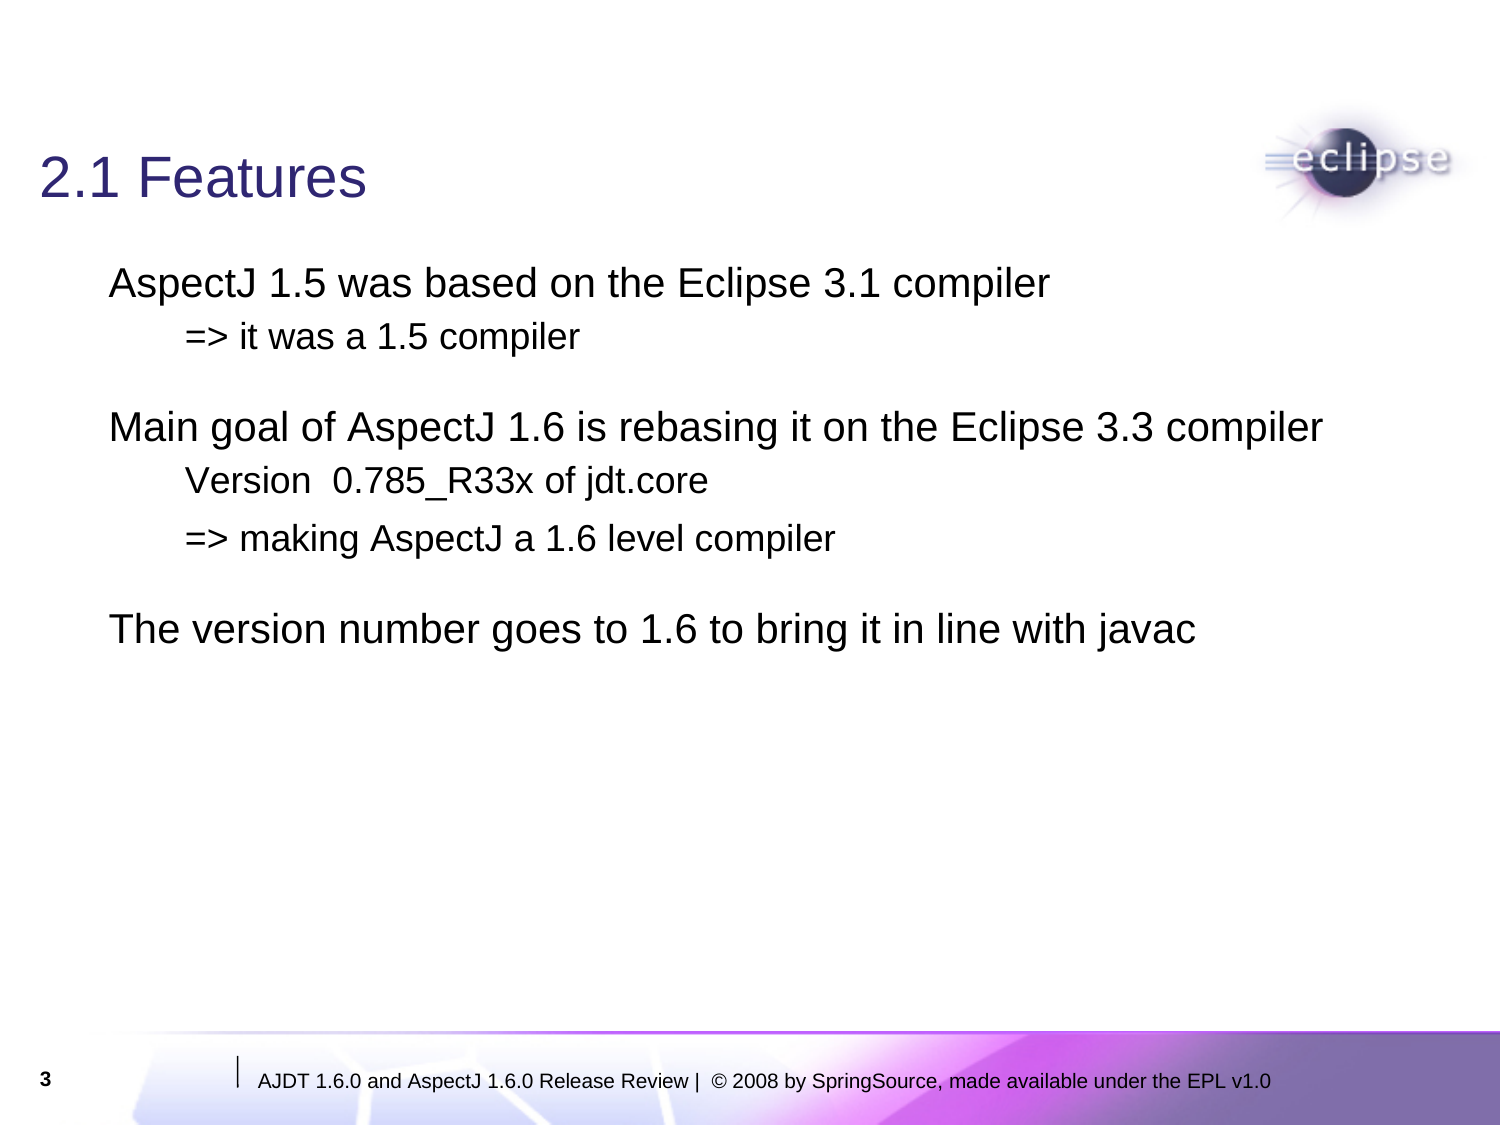

# 2.1 Features
AspectJ 1.5 was based on the Eclipse 3.1 compiler
=> it was a 1.5 compiler
Main goal of AspectJ 1.6 is rebasing it on the Eclipse 3.3 compiler
Version 0.785_R33x of jdt.core
=> making AspectJ a 1.6 level compiler
The version number goes to 1.6 to bring it in line with javac
3